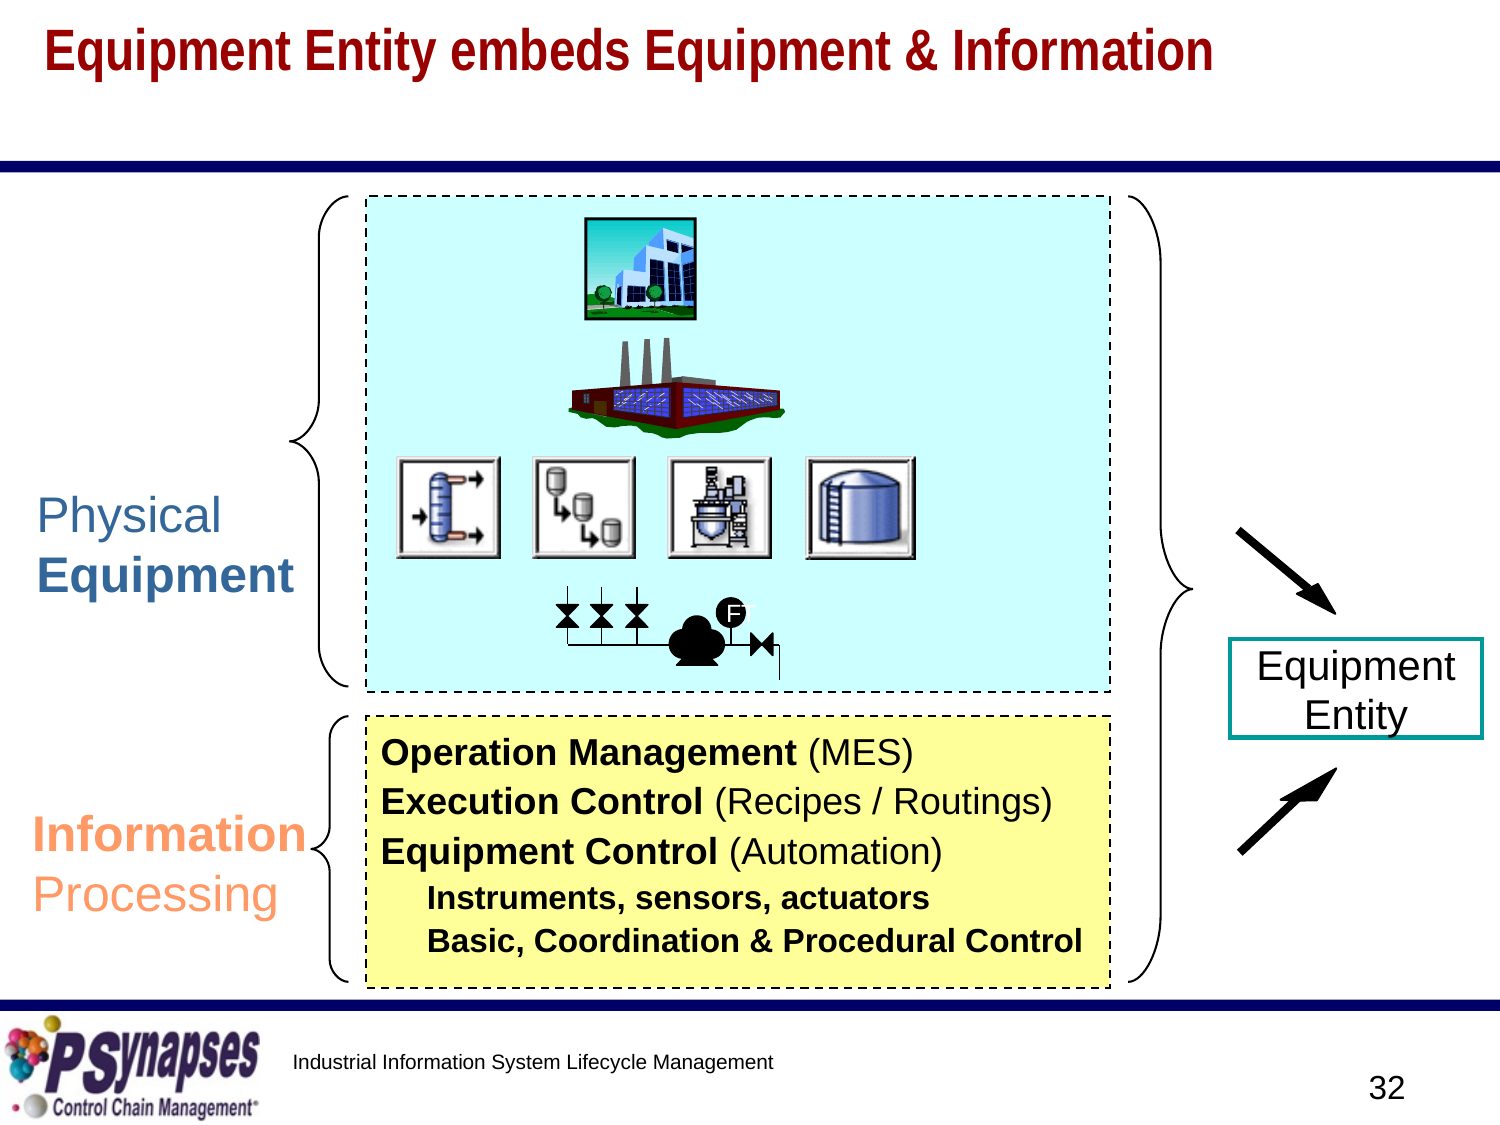

# Equipment Entity embeds Equipment & Information
Physical
Equipment
FT
Equipment
Entity
Operation Management (MES)
Execution Control (Recipes / Routings)
Equipment Control (Automation)
 Instruments, sensors, actuators
 Basic, Coordination & Procedural Control
Information
Processing